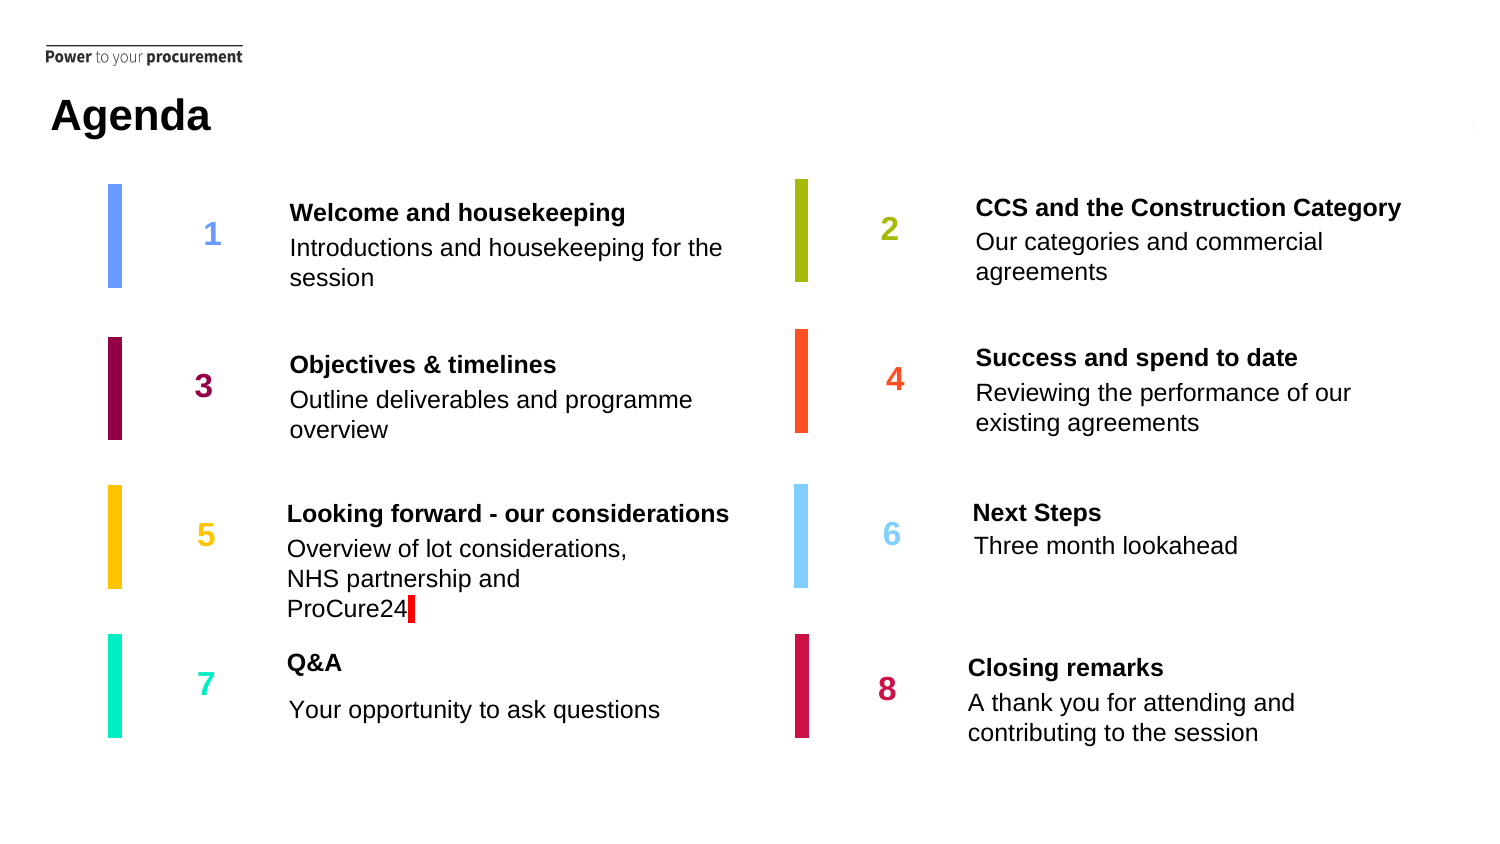

# Agenda
CCS and the Construction Category
Welcome and housekeeping
2
1
Our categories and commercial agreements
Introductions and housekeeping for the session
Success and spend to date
Objectives & timelines
4
3
Reviewing the performance of our existing agreements
Outline deliverables and programme overview
Next Steps
Looking forward - our considerations
6
5
Three month lookahead
Overview of lot considerations, NHS partnership and ProCure24
Q&A
Closing remarks
7
8
A thank you for attending and contributing to the session
Your opportunity to ask questions